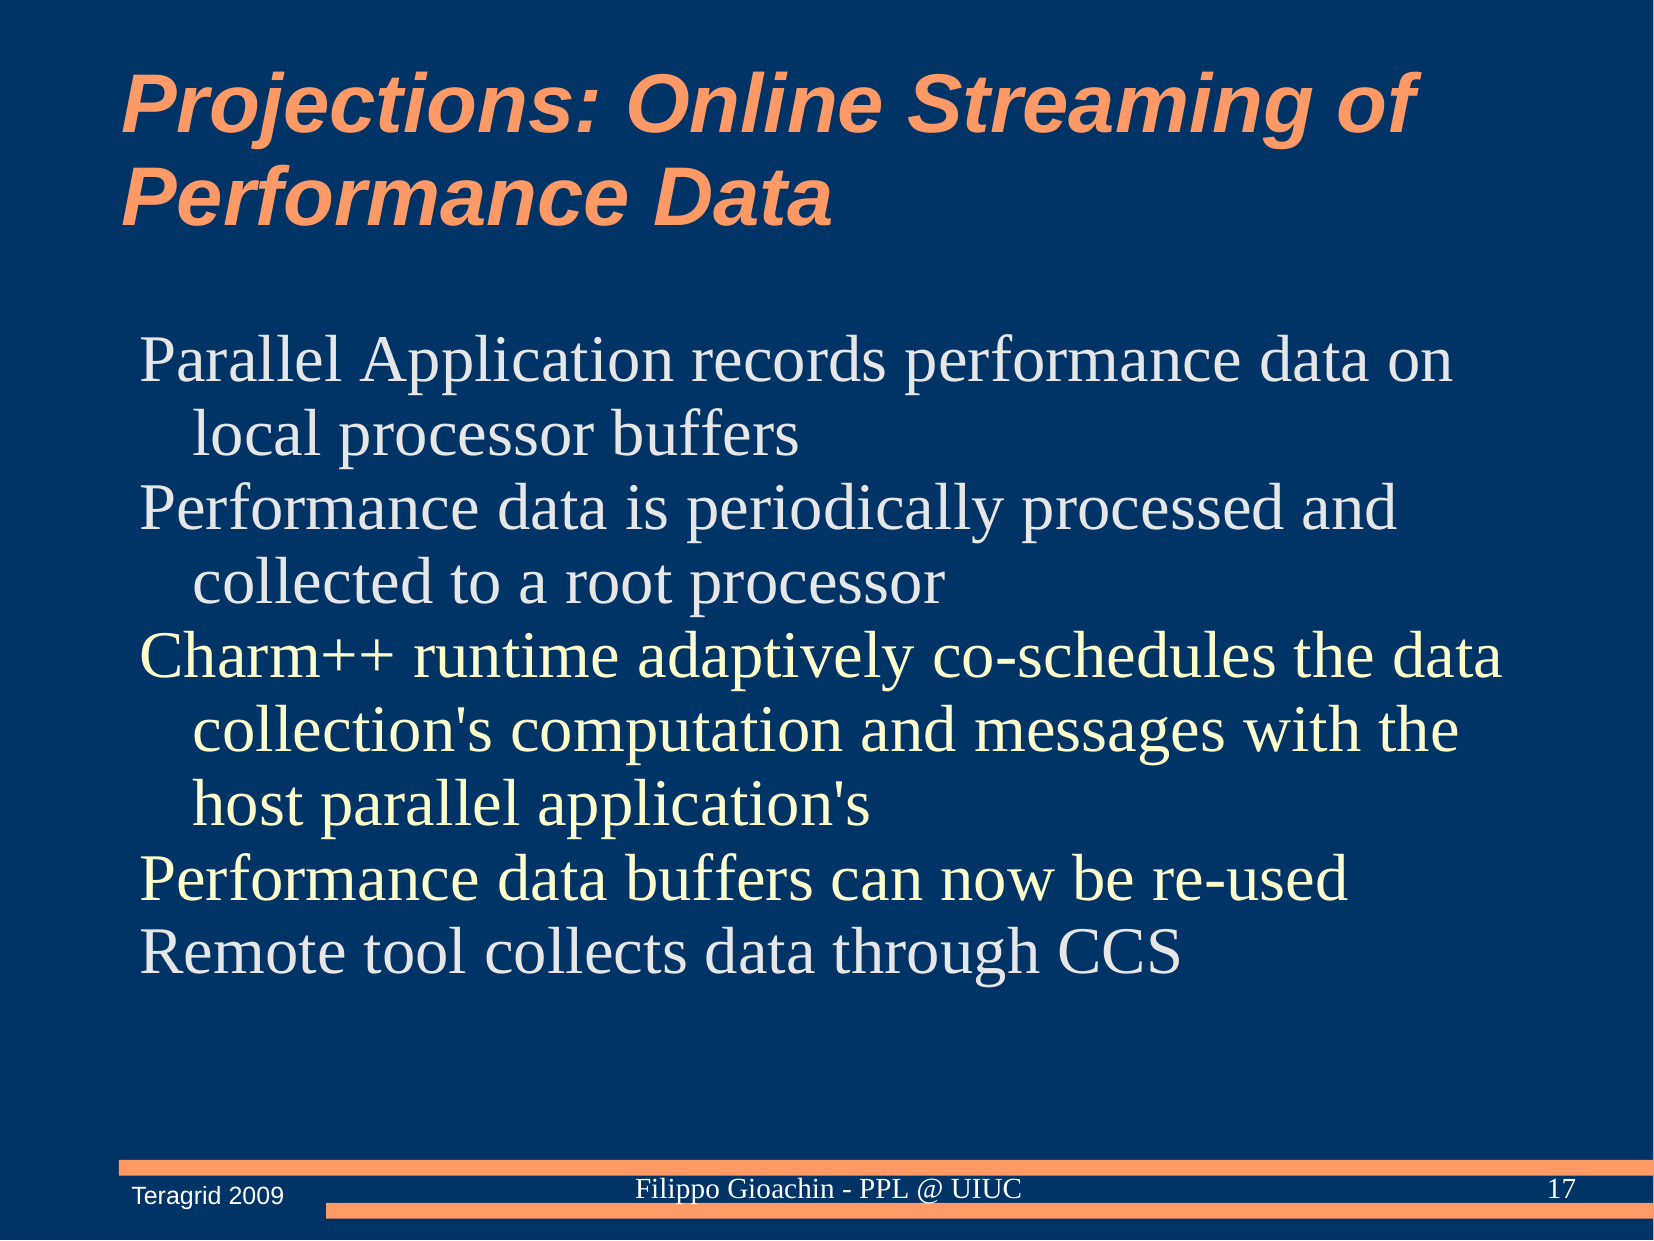

# Projections: Online Streaming of Performance Data
Parallel Application records performance data on local processor buffers
Performance data is periodically processed and collected to a root processor
Charm++ runtime adaptively co-schedules the data collection's computation and messages with the host parallel application's
Performance data buffers can now be re-used
Remote tool collects data through CCS
17
Filippo Gioachin - PPL @ UIUC